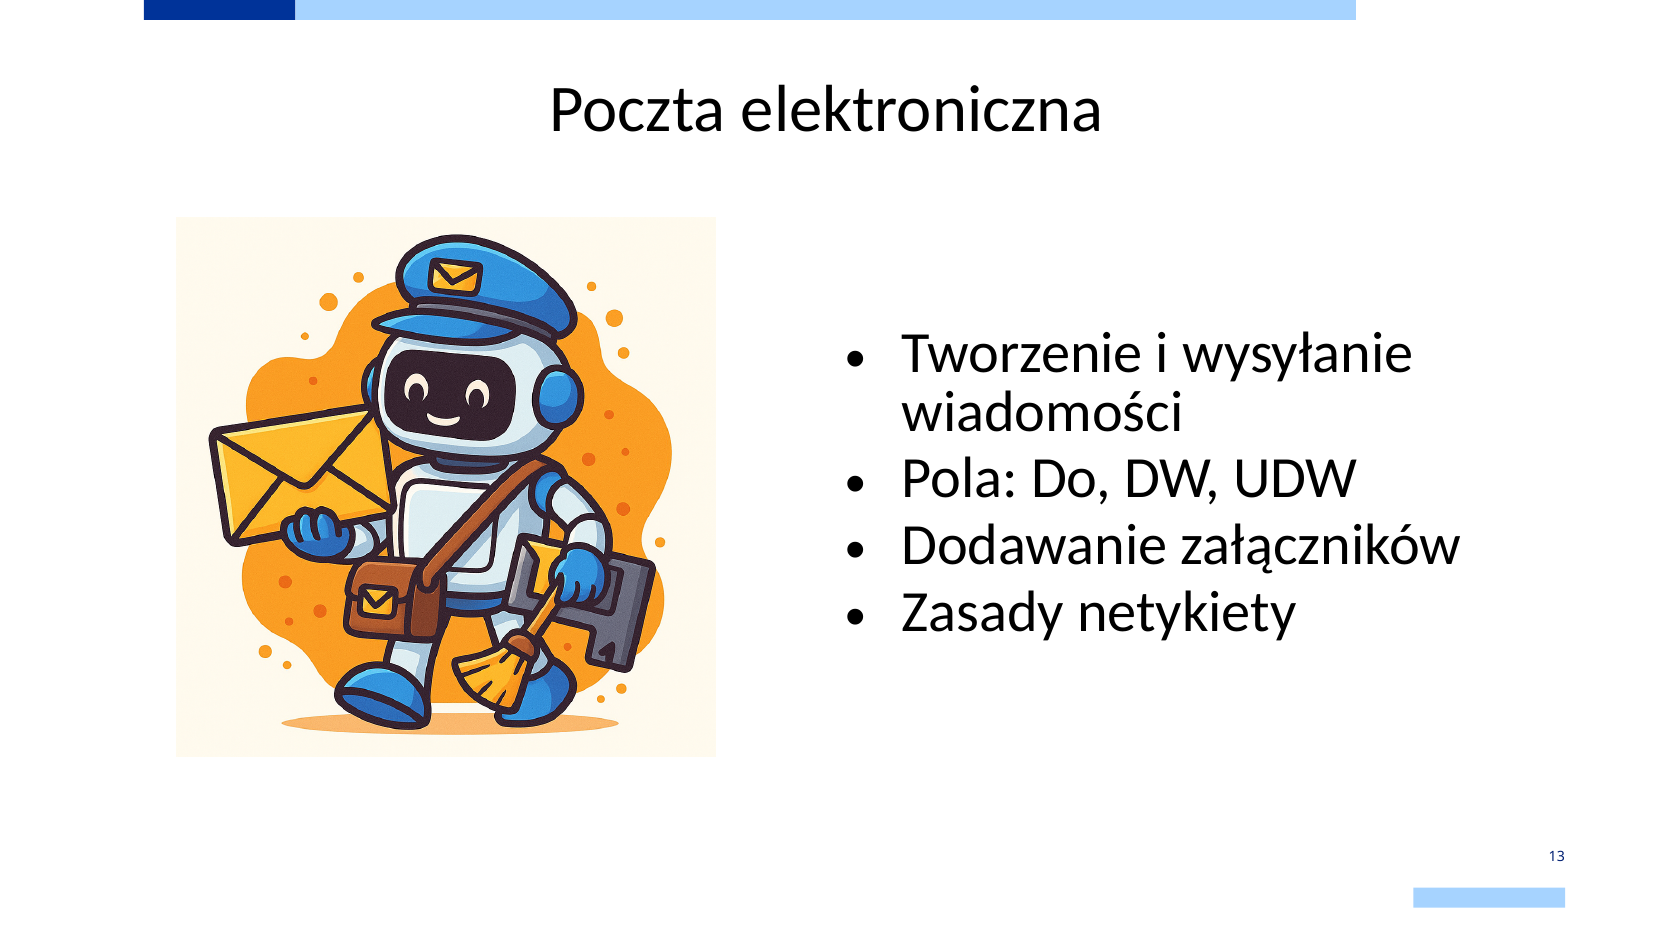

# Poczta elektroniczna
Tworzenie i wysyłanie wiadomości
Pola: Do, DW, UDW
Dodawanie załączników
Zasady netykiety